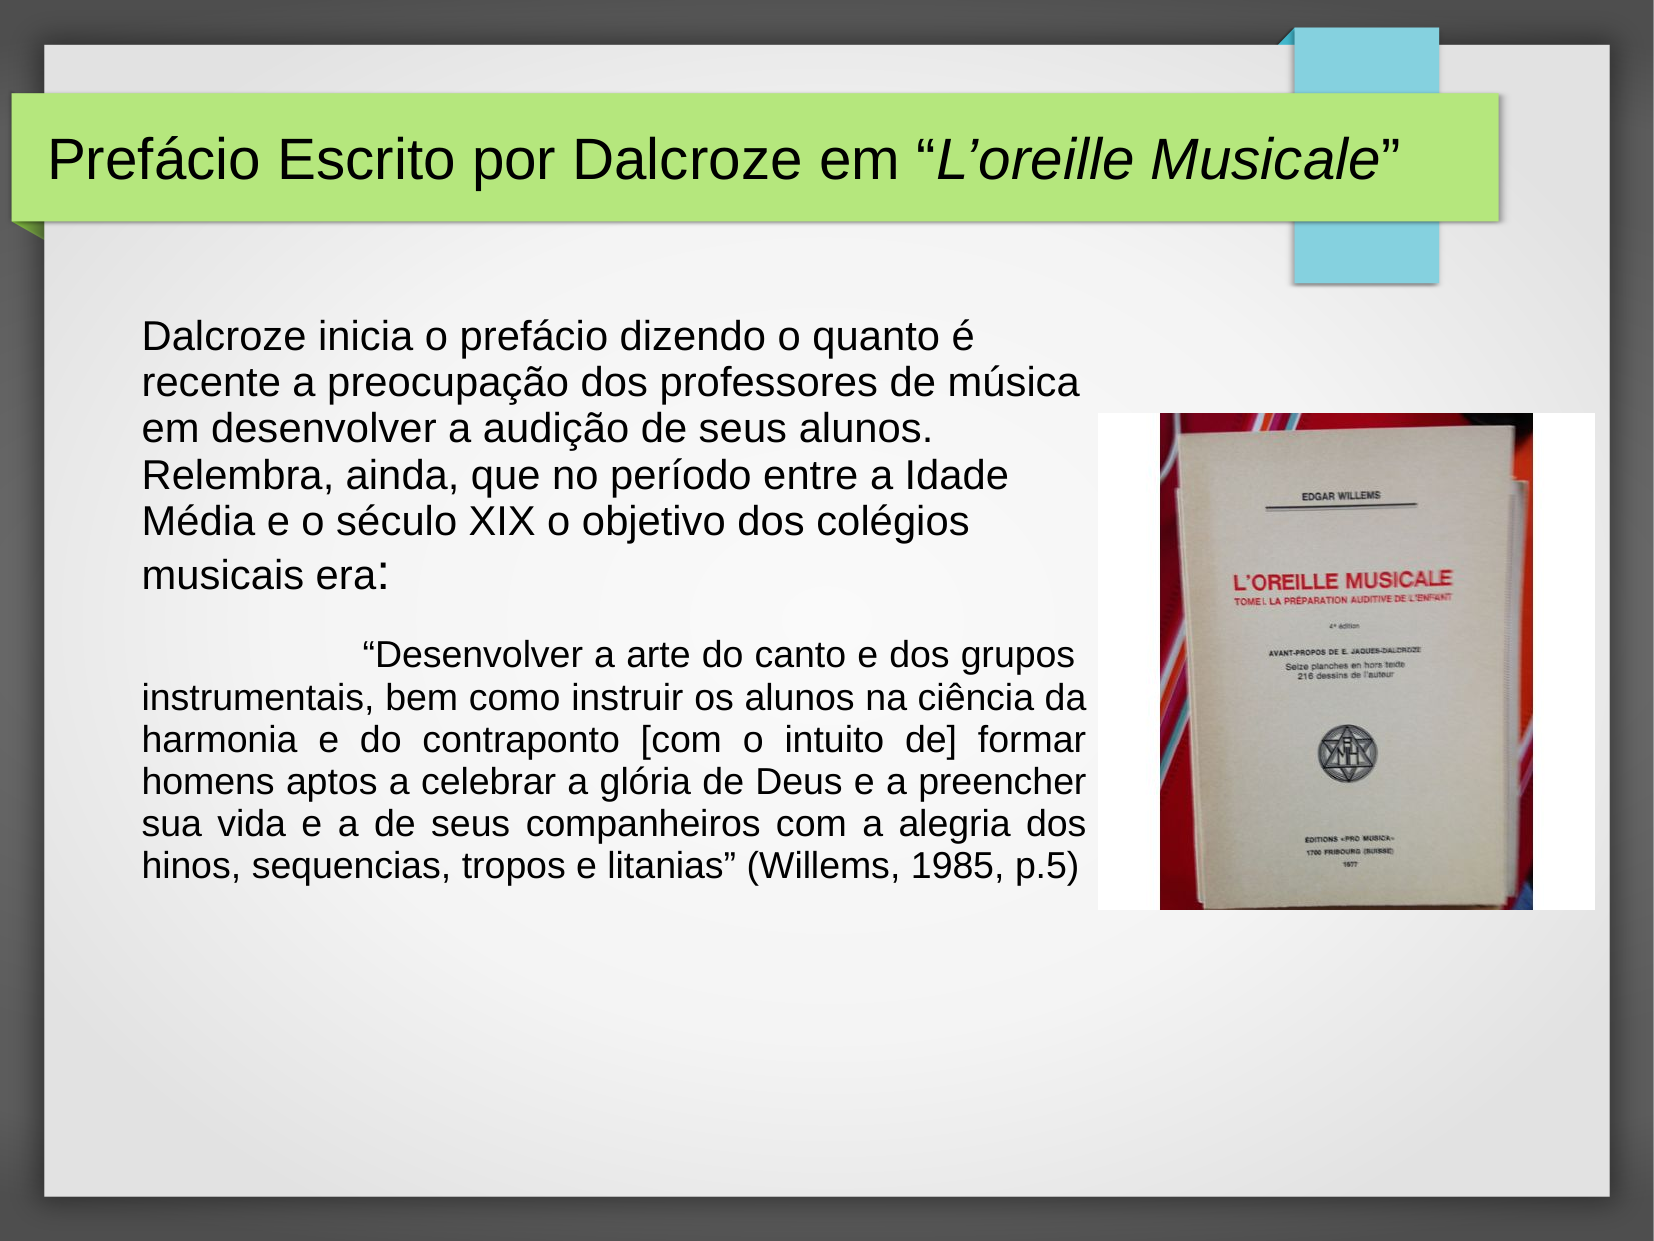

# Prefácio Escrito por Dalcroze em “L’oreille Musicale”
Dalcroze inicia o prefácio dizendo o quanto é recente a preocupação dos professores de música em desenvolver a audição de seus alunos. Relembra, ainda, que no período entre a Idade Média e o século XIX o objetivo dos colégios musicais era:
 “Desenvolver a arte do canto e dos grupos instrumentais, bem como instruir os alunos na ciência da harmonia e do contraponto [com o intuito de] formar homens aptos a celebrar a glória de Deus e a preencher sua vida e a de seus companheiros com a alegria dos hinos, sequencias, tropos e litanias” (Willems, 1985, p.5)